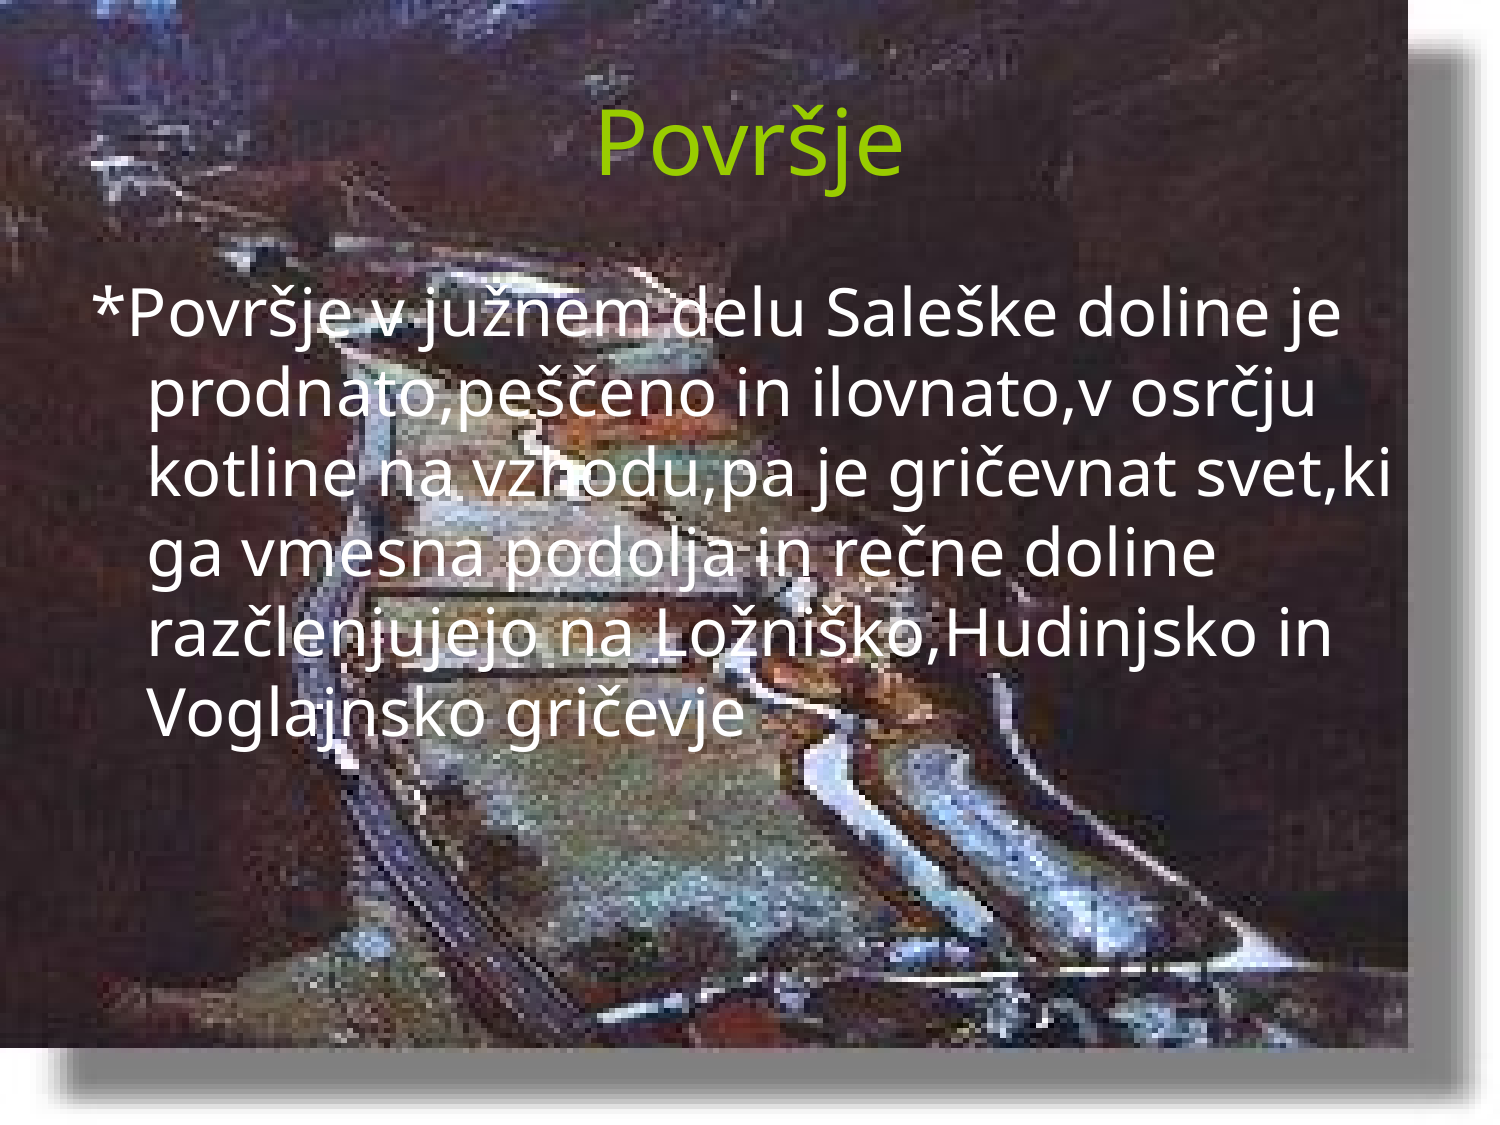

# Površje
*Površje v južnem delu Saleške doline je prodnato,peščeno in ilovnato,v osrčju kotline na vzhodu,pa je gričevnat svet,ki ga vmesna podolja in rečne doline razčlenjujejo na Ložniško,Hudinjsko in Voglajnsko gričevje